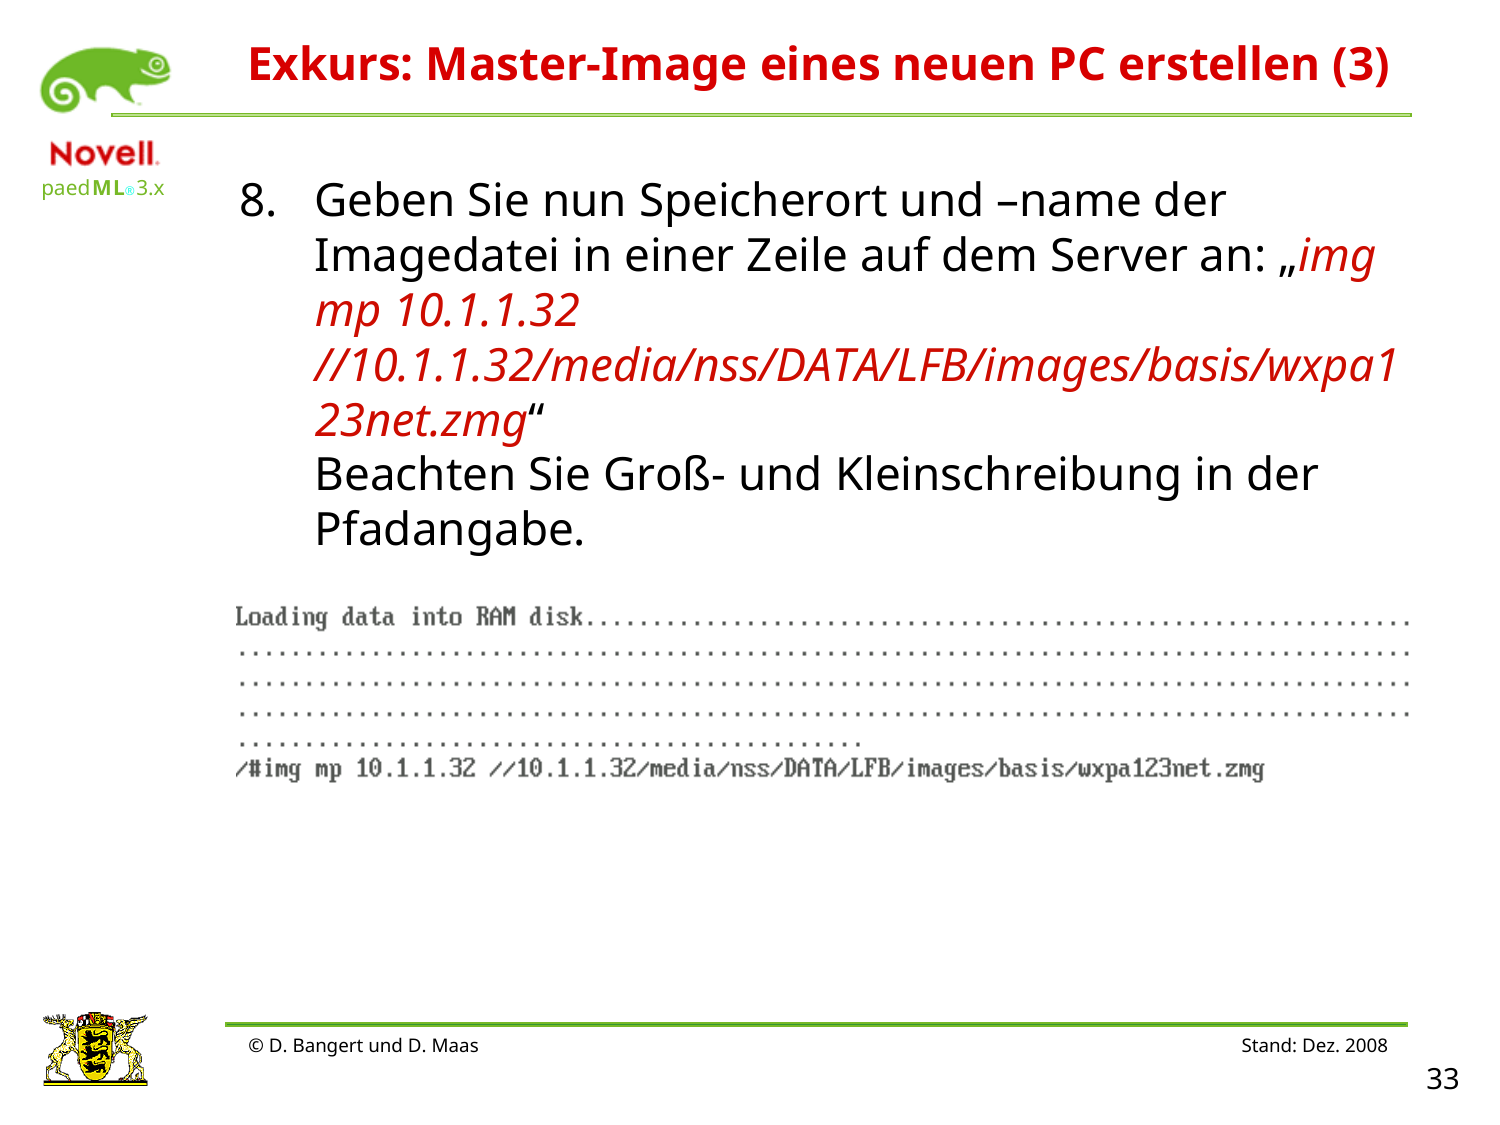

# Exkurs: Master-Image eines neuen PC erstellen (3)‏
8. 	Geben Sie nun Speicherort und –name der Imagedatei in einer Zeile auf dem Server an: „img mp 10.1.1.32 //10.1.1.32/media/nss/DATA/LFB/images/basis/wxpa123net.zmg“
Beachten Sie Groß- und Kleinschreibung in der Pfadangabe.
© D. Bangert und D. Maas
Dez. 2008
33